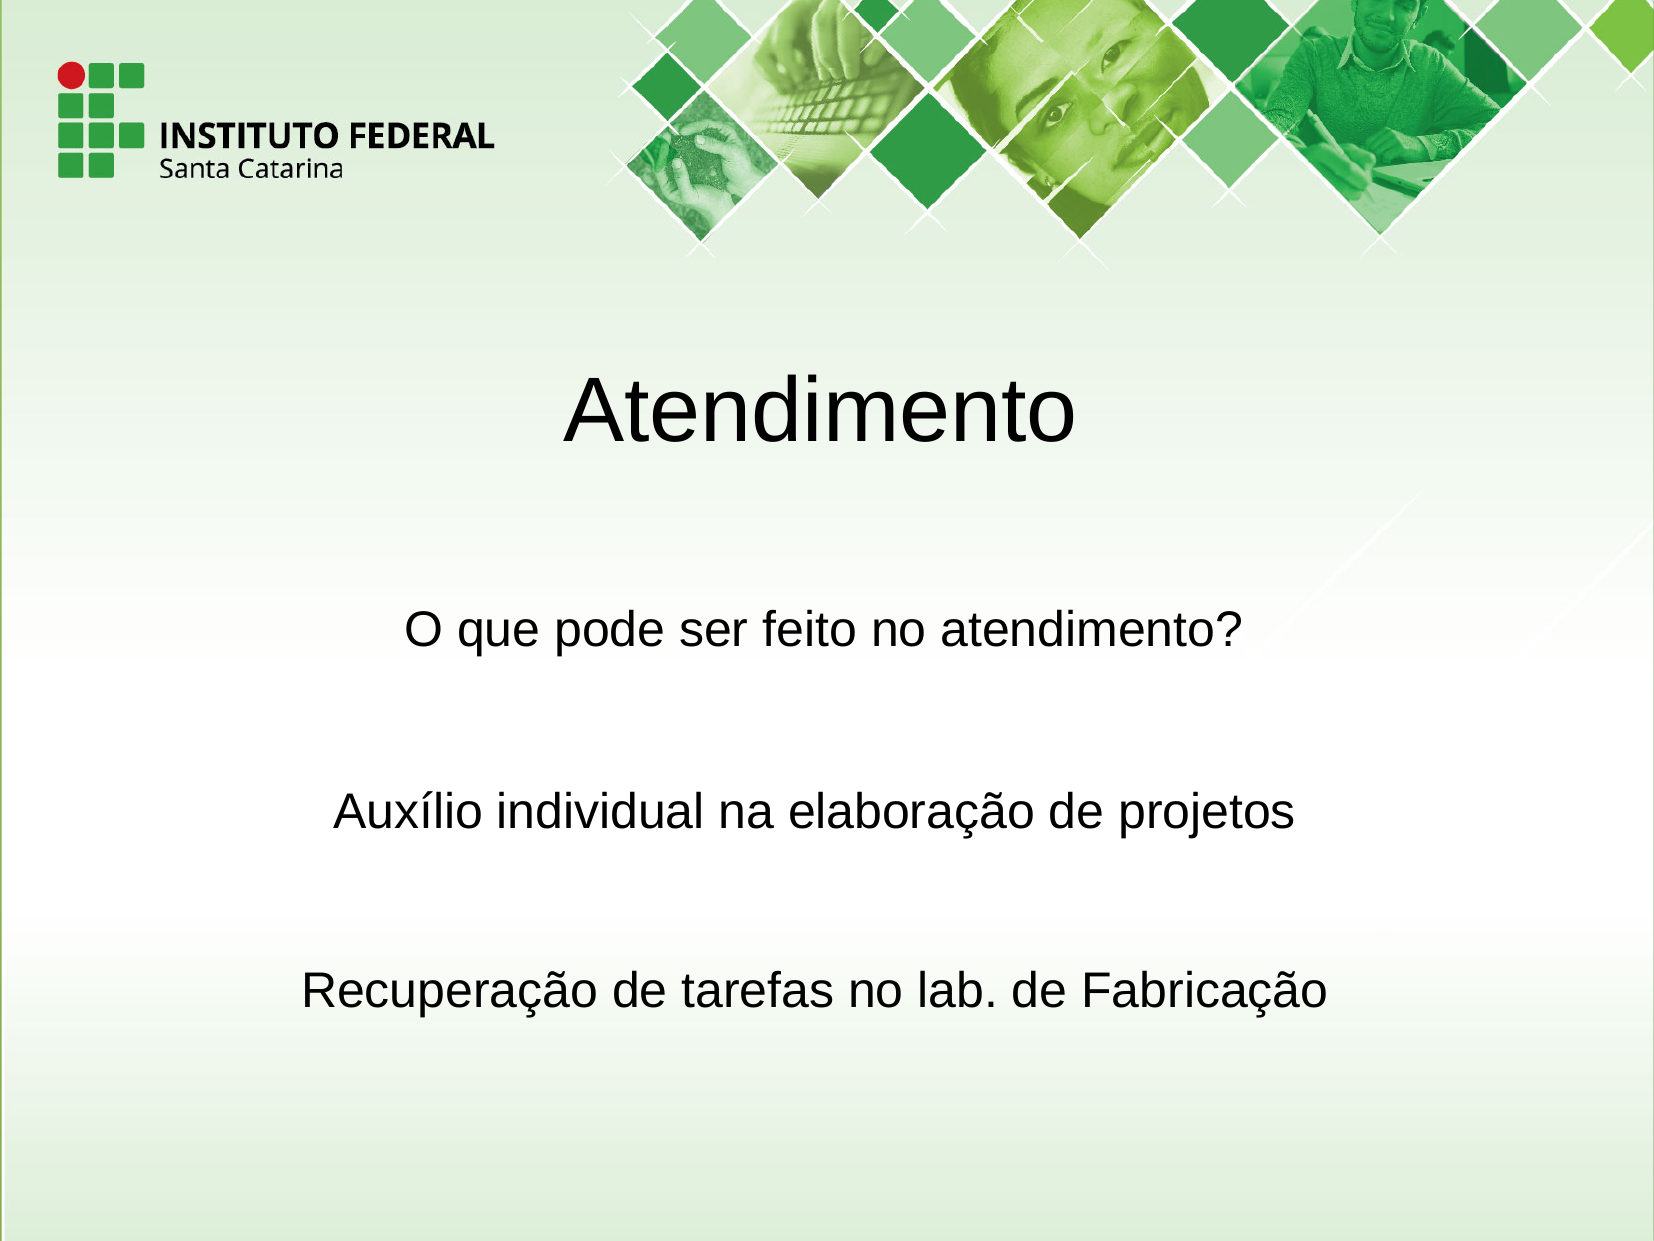

O que pode ser feito no atendimento?
Auxílio individual na elaboração de projetos
Recuperação de tarefas no lab. de Fabricação
# Atendimento